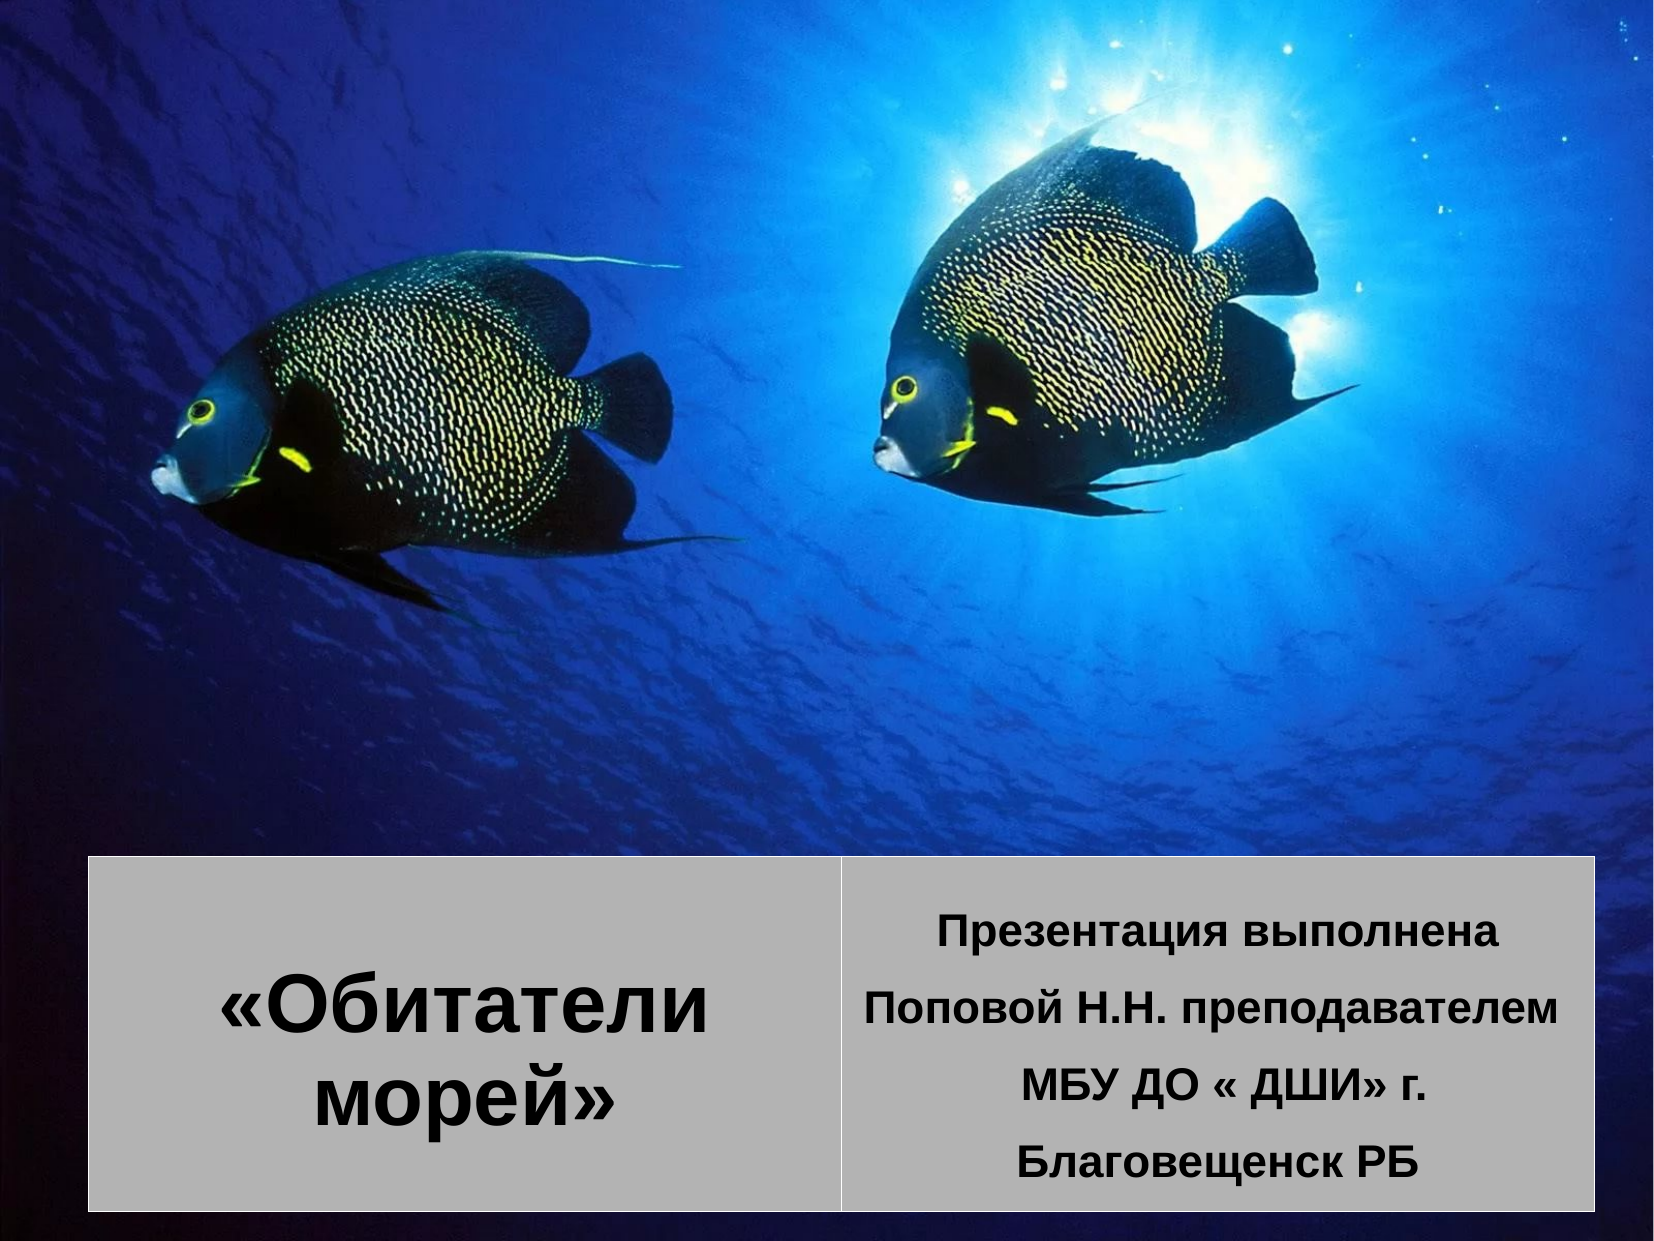

| «Обитатели морей» | Презентация выполнена Поповой Н.Н. преподавателем МБУ ДО « ДШИ» г. Благовещенск РБ |
| --- | --- |